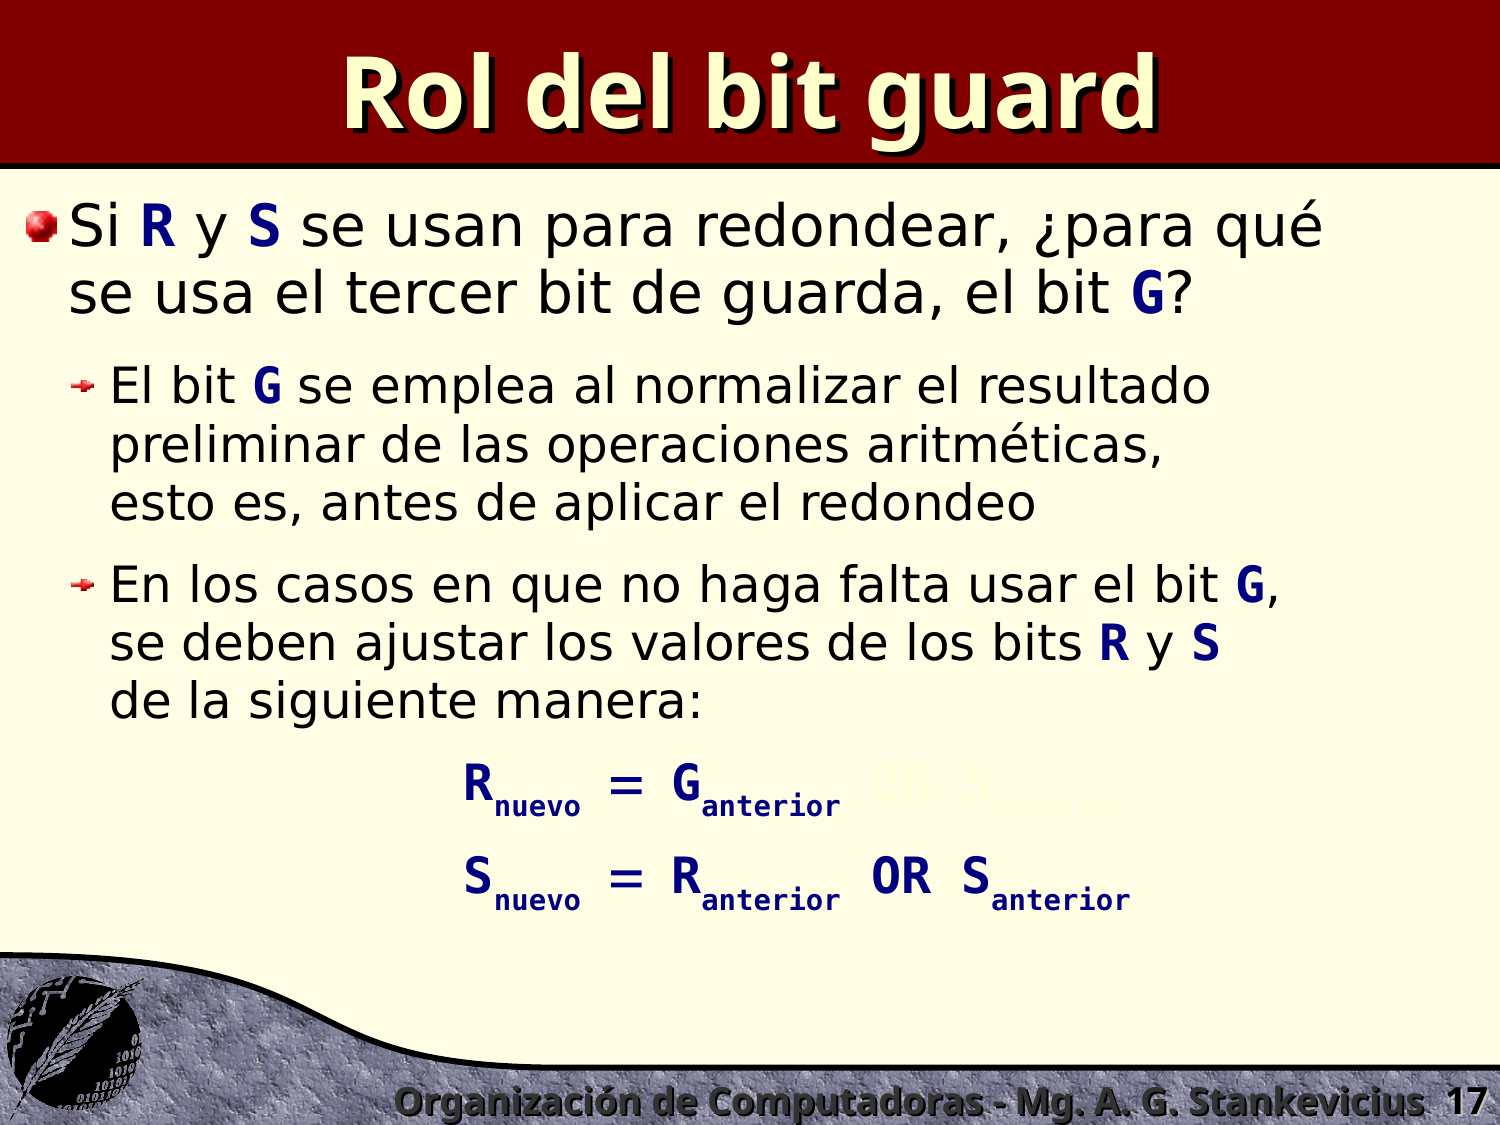

# Rol del bit guard
Si R y S se usan para redondear, ¿para qué
se usa el tercer bit de guarda, el bit G?
El bit G se emplea al normalizar el resultado
preliminar de las operaciones aritméticas,
esto es, antes de aplicar el redondeo
En los casos en que no haga falta usar el bit G,
se deben ajustar los valores de los bits R y S
de la siguiente manera:
Rnuevo = Ganterior OR Santerior
Snuevo = Ranterior OR Santerior
17